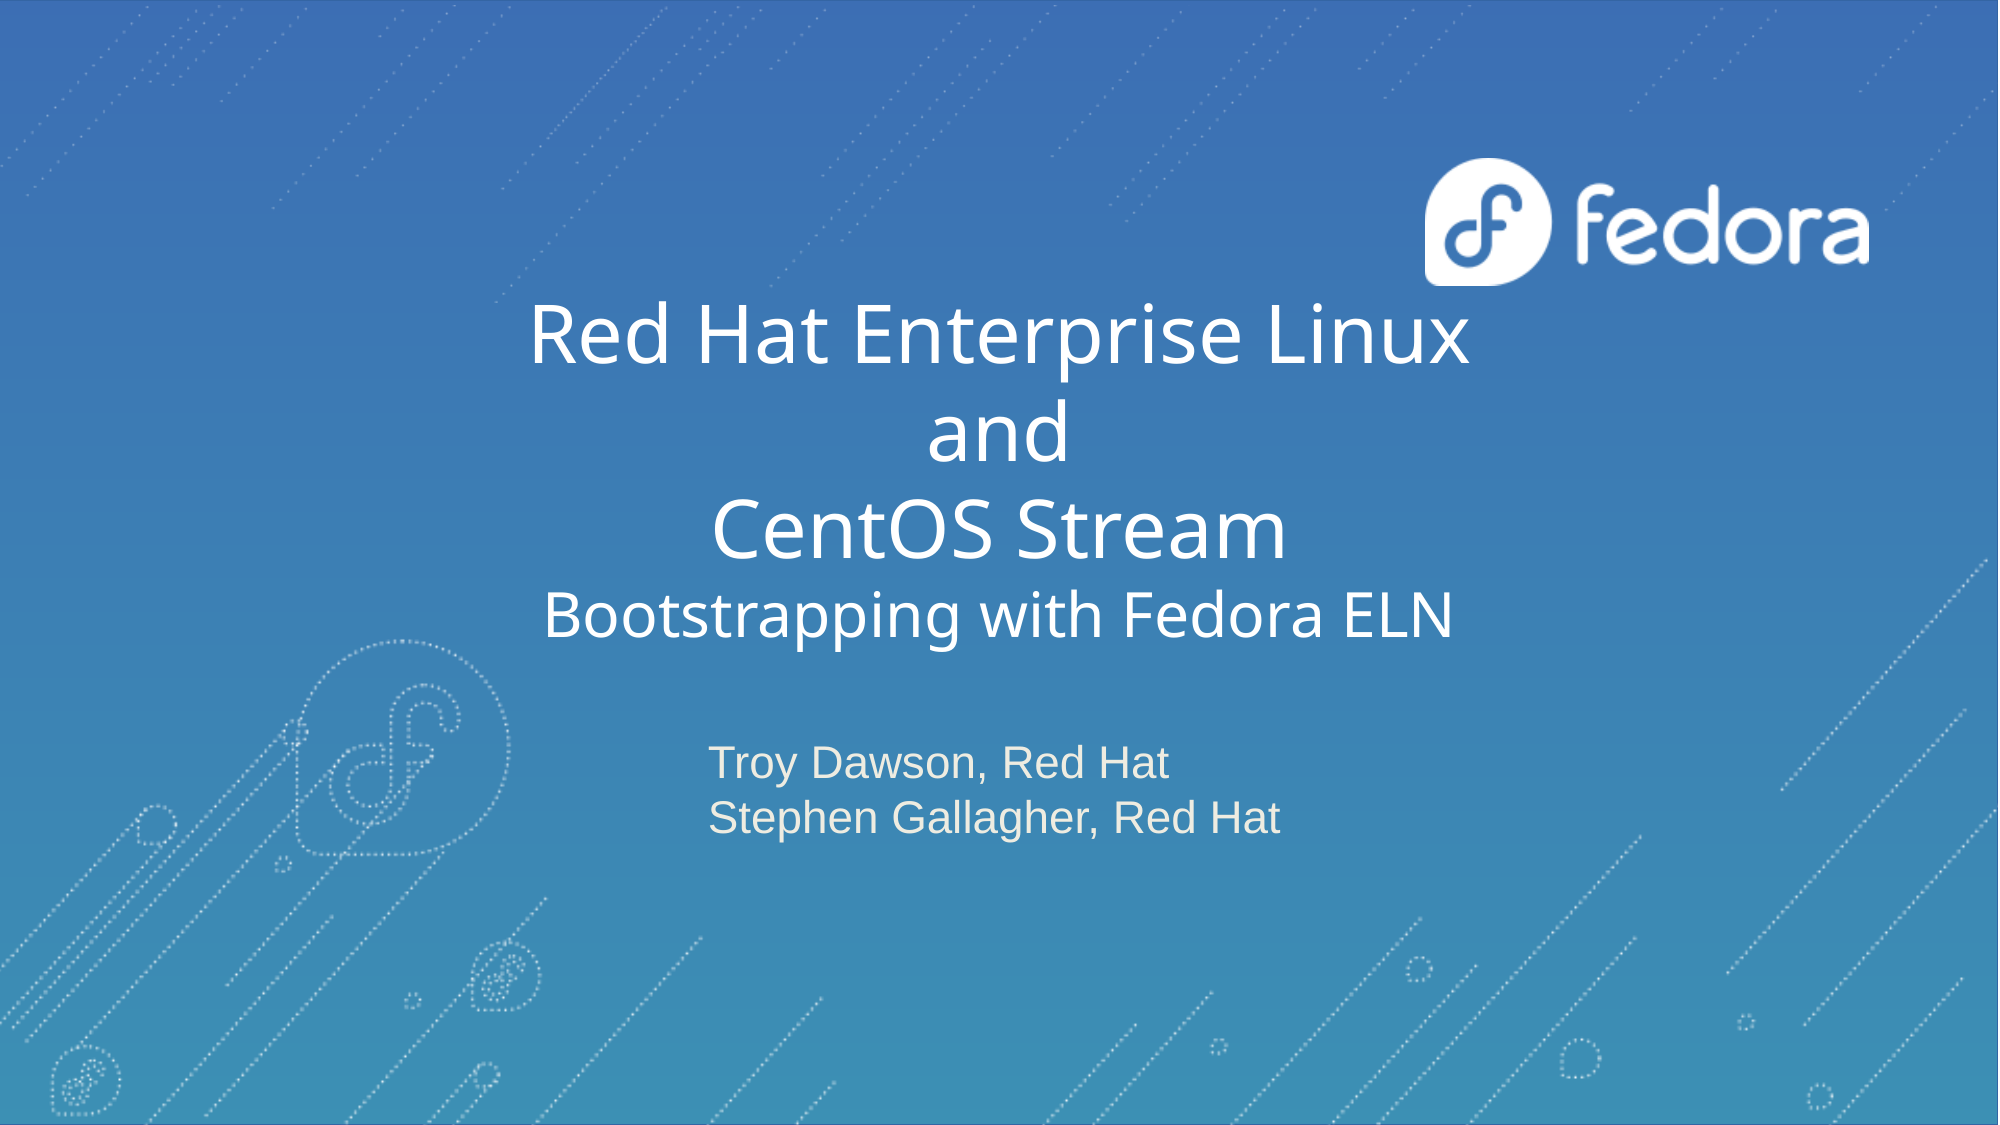

# Red Hat Enterprise Linux and CentOS Stream Bootstrapping with Fedora ELN
Troy Dawson, Red Hat
Stephen Gallagher, Red Hat